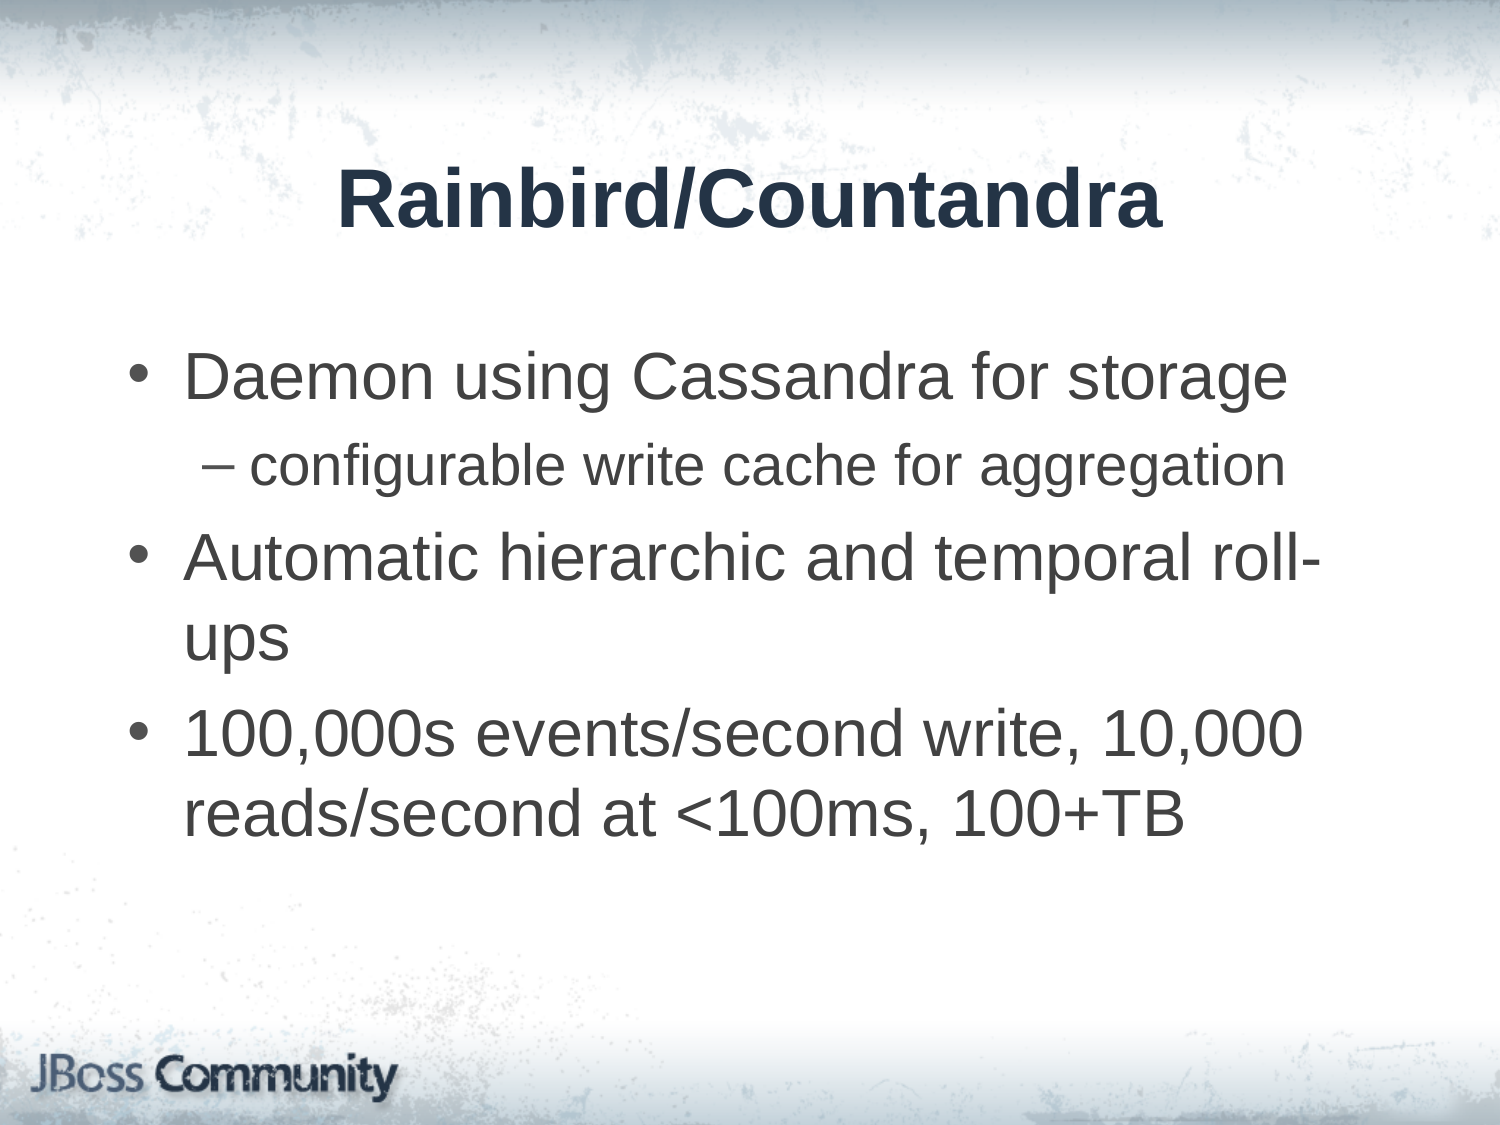

# Rainbird/Countandra
Daemon using Cassandra for storage
configurable write cache for aggregation
Automatic hierarchic and temporal roll-ups
100,000s events/second write, 10,000 reads/second at <100ms, 100+TB